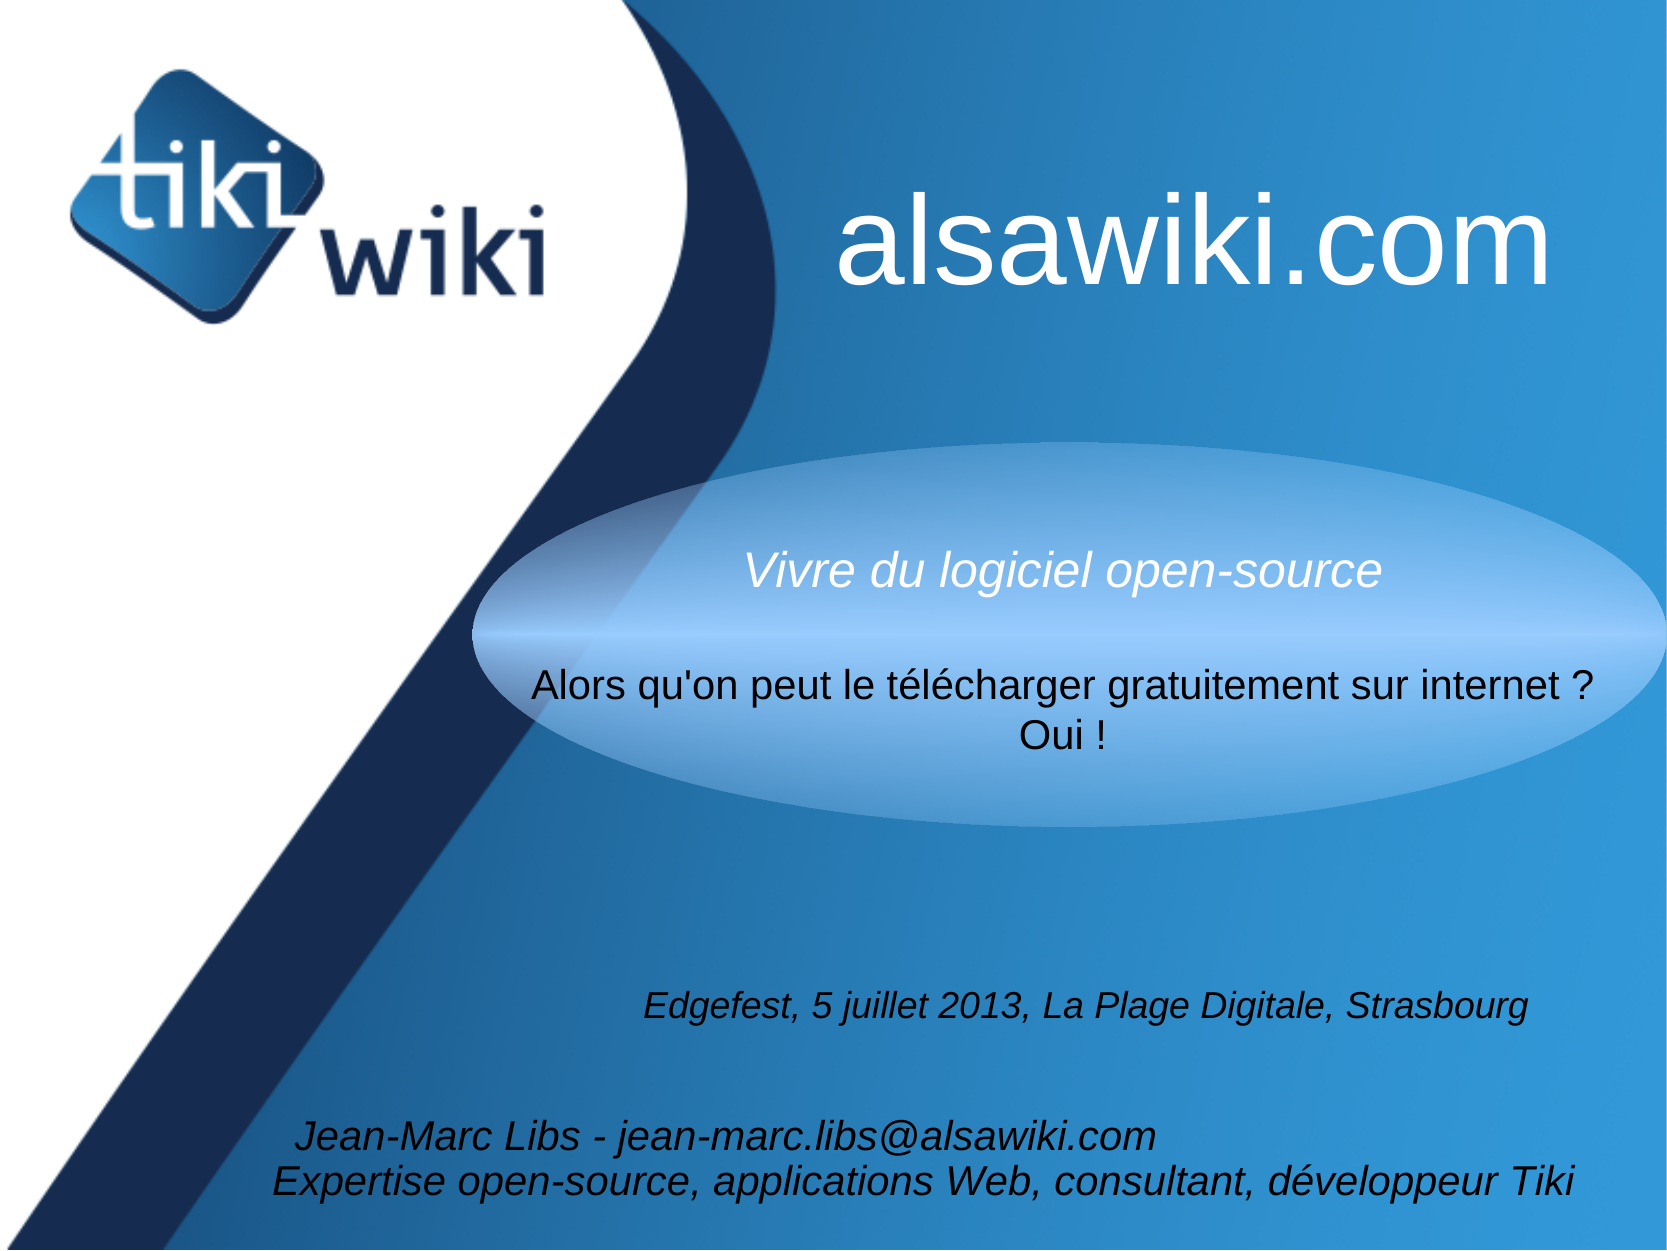

# alsawiki.com
Vivre du logiciel open-source
Alors qu'on peut le télécharger gratuitement sur internet ?
Oui !
Edgefest, 5 juillet 2013, La Plage Digitale, Strasbourg
 Jean-Marc Libs - jean-marc.libs@alsawiki.com
Expertise open-source, applications Web, consultant, développeur Tiki